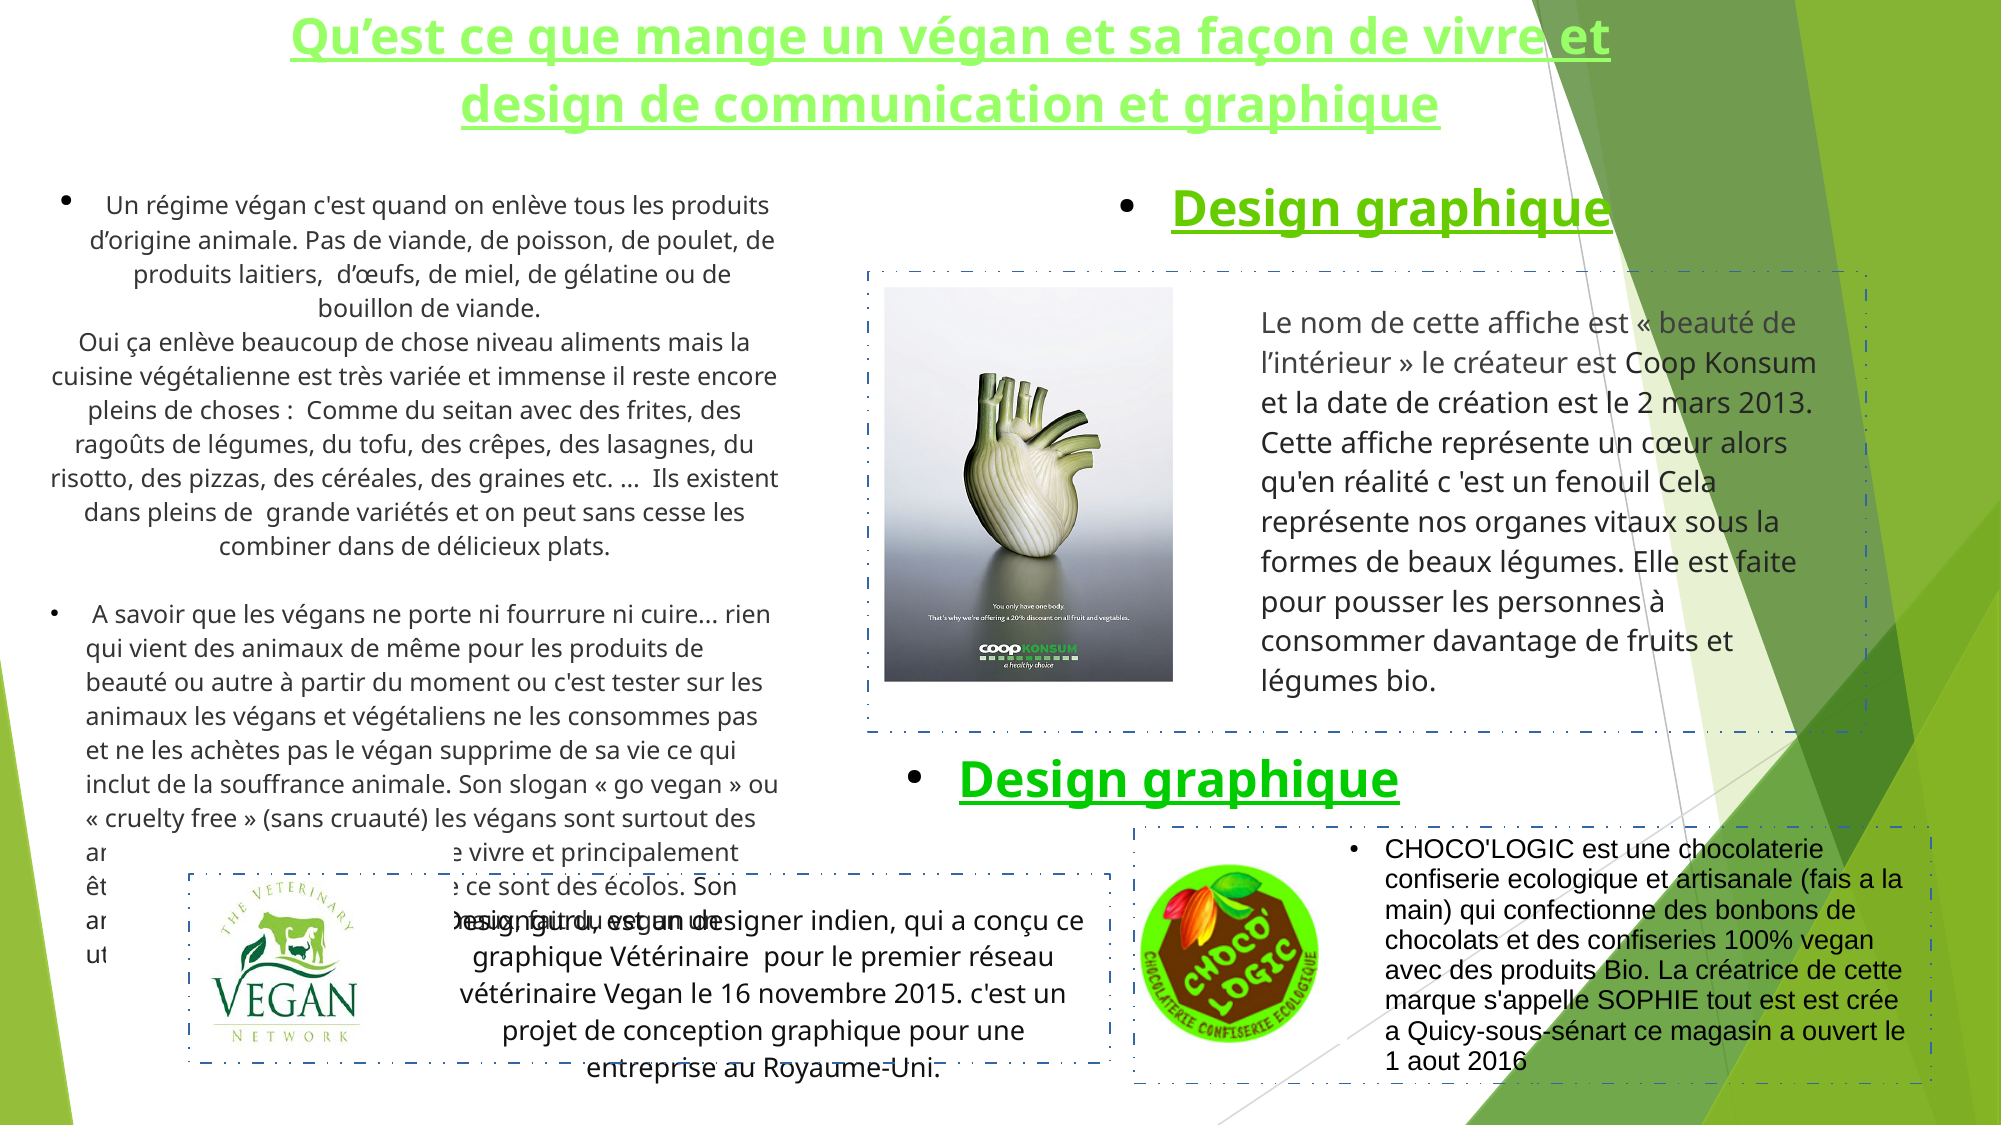

# Qu’est ce que mange un végan et sa façon de vivre et design de communication et graphique
Design graphique
 Un régime végan c'est quand on enlève tous les produits d’origine animale. Pas de viande, de poisson, de poulet, de produits laitiers, d’œufs, de miel, de gélatine ou de bouillon de viande.
Oui ça enlève beaucoup de chose niveau aliments mais la cuisine végétalienne est très variée et immense il reste encore pleins de choses : Comme du seitan avec des frites, des ragoûts de légumes, du tofu, des crêpes, des lasagnes, du risotto, des pizzas, des céréales, des graines etc. … Ils existent dans pleins de grande variétés et on peut sans cesse les combiner dans de délicieux plats.
 A savoir que les végans ne porte ni fourrure ni cuire... rien qui vient des animaux de même pour les produits de beauté ou autre à partir du moment ou c'est tester sur les animaux les végans et végétaliens ne les consommes pas et ne les achètes pas le végan supprime de sa vie ce qui inclut de la souffrance animale. Son slogan « go vegan » ou « cruelty free » (sans cruauté) les végans sont surtout des amies de la nature leur façon de vivre et principalement être en harmonie avec la nature ce sont des écolos. Son amour pour la nature et les animaux, fait du vegan un utopiste.
Le nom de cette affiche est « beauté de l’intérieur » le créateur est Coop Konsum et la date de création est le 2 mars 2013. Cette affiche représente un cœur alors qu'en réalité c 'est un fenouil Cela représente nos organes vitaux sous la formes de beaux légumes. Elle est faite pour pousser les personnes à consommer davantage de fruits et légumes bio.
Design graphique
Designguru, est un designer indien, qui a conçu ce graphique Vétérinaire pour le premier réseau vétérinaire Vegan le 16 novembre 2015. c'est un projet de conception graphique pour une entreprise au Royaume-Uni.
CHOCO'LOGIC est une chocolaterie confiserie ecologique et artisanale (fais a la main) qui confectionne des bonbons de chocolats et des confiseries 100% vegan avec des produits Bio. La créatrice de cette marque s'appelle SOPHIE tout est est crée a Quicy-sous-sénart ce magasin a ouvert le 1 aout 2016